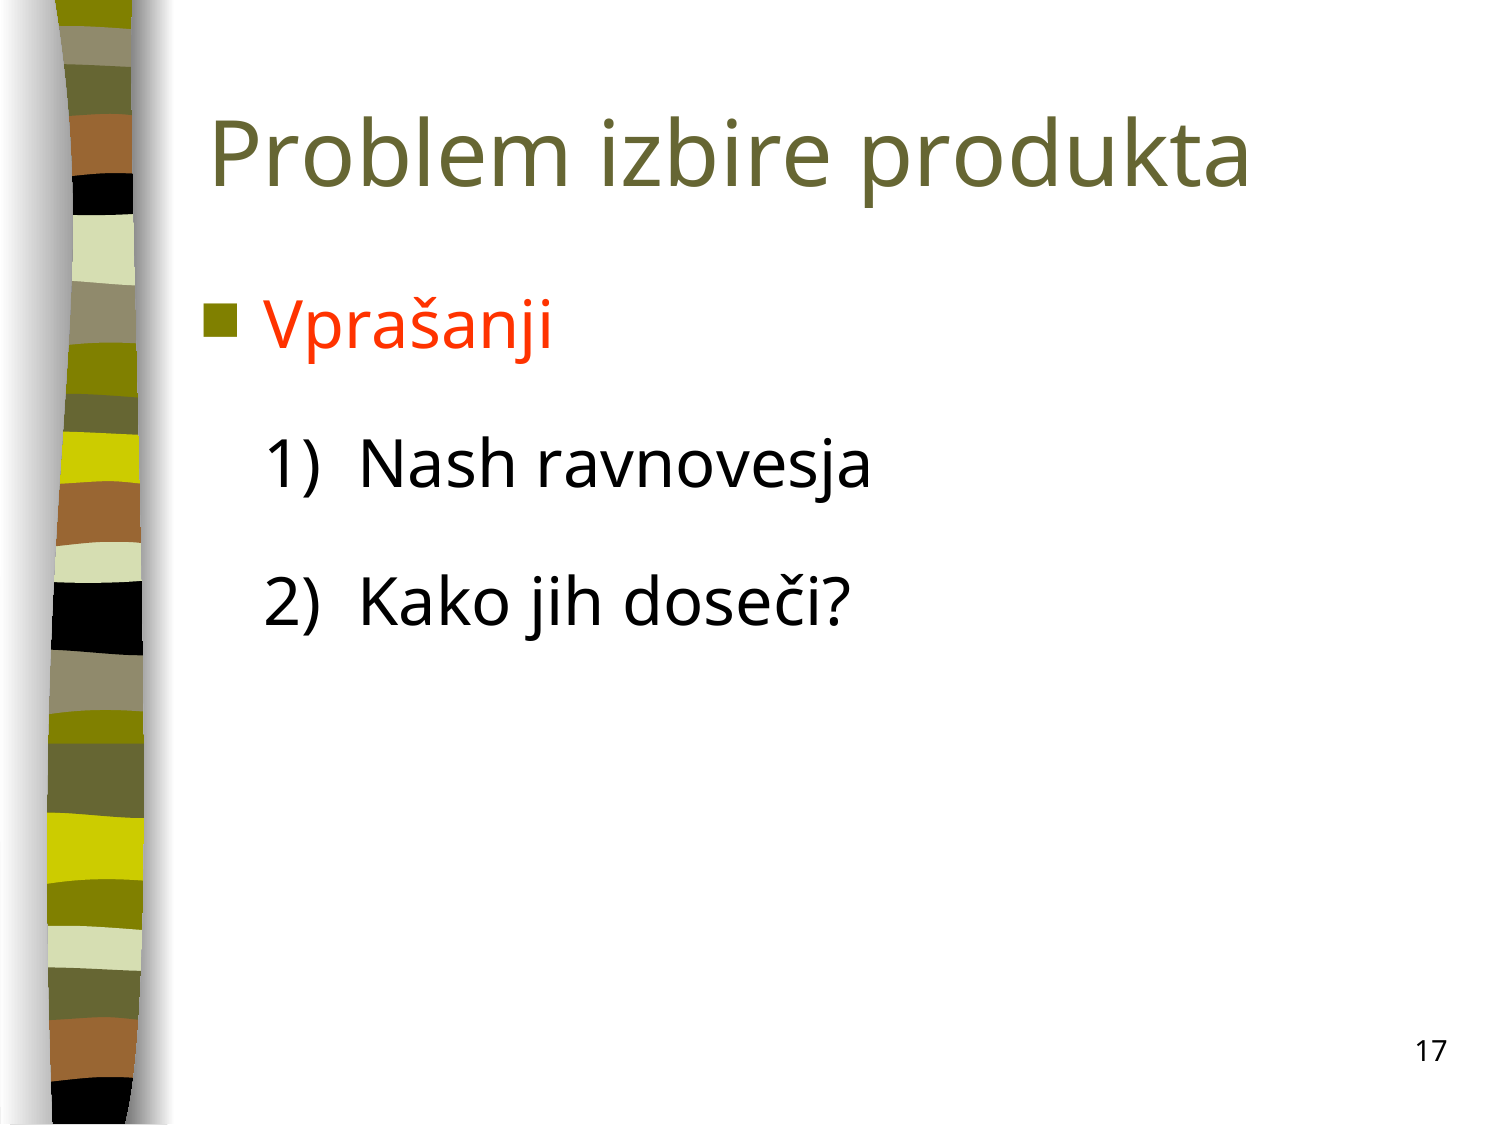

Problem izbire produkta
# Vprašanji
	1)	Nash ravnovesja
	2)	Kako jih doseči?